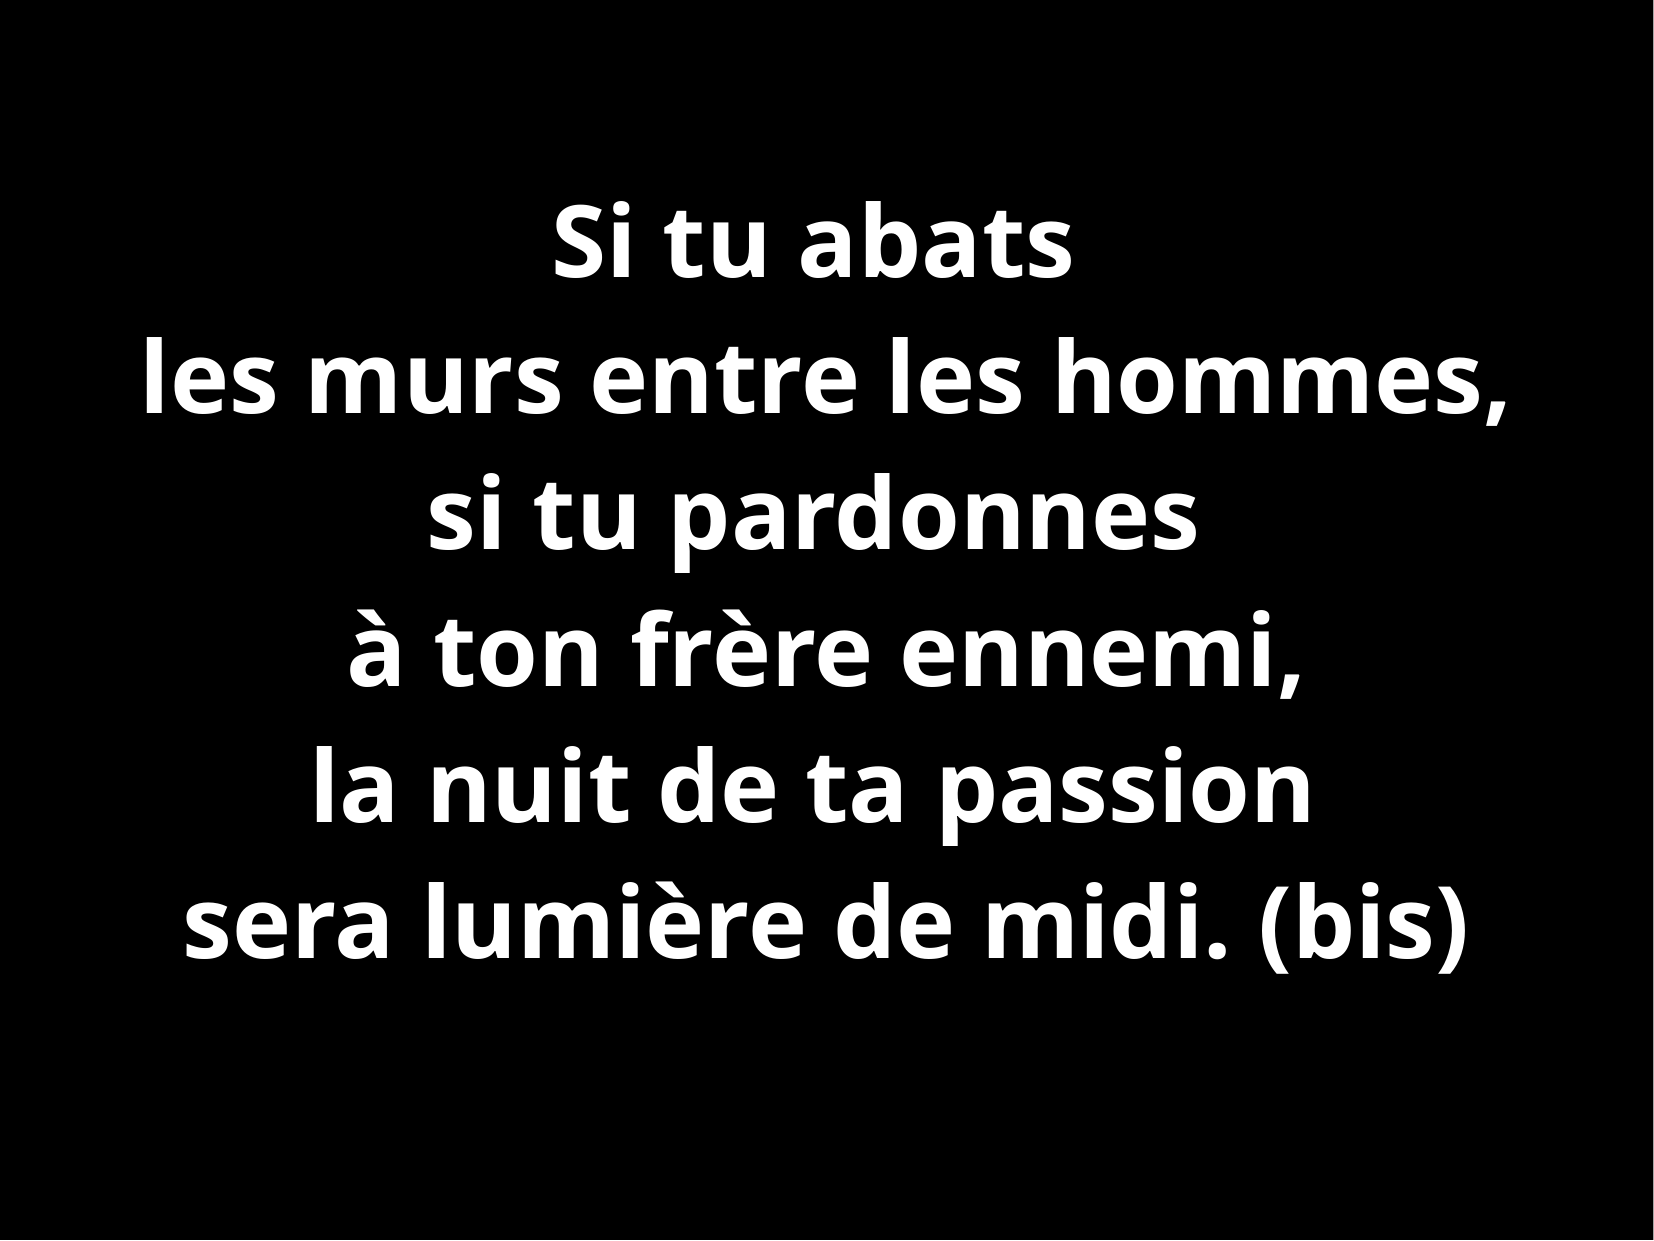

# Si tu abats
les murs entre les hommes,
si tu pardonnes
à ton frère ennemi,
la nuit de ta passion
sera lumière de midi. (bis)